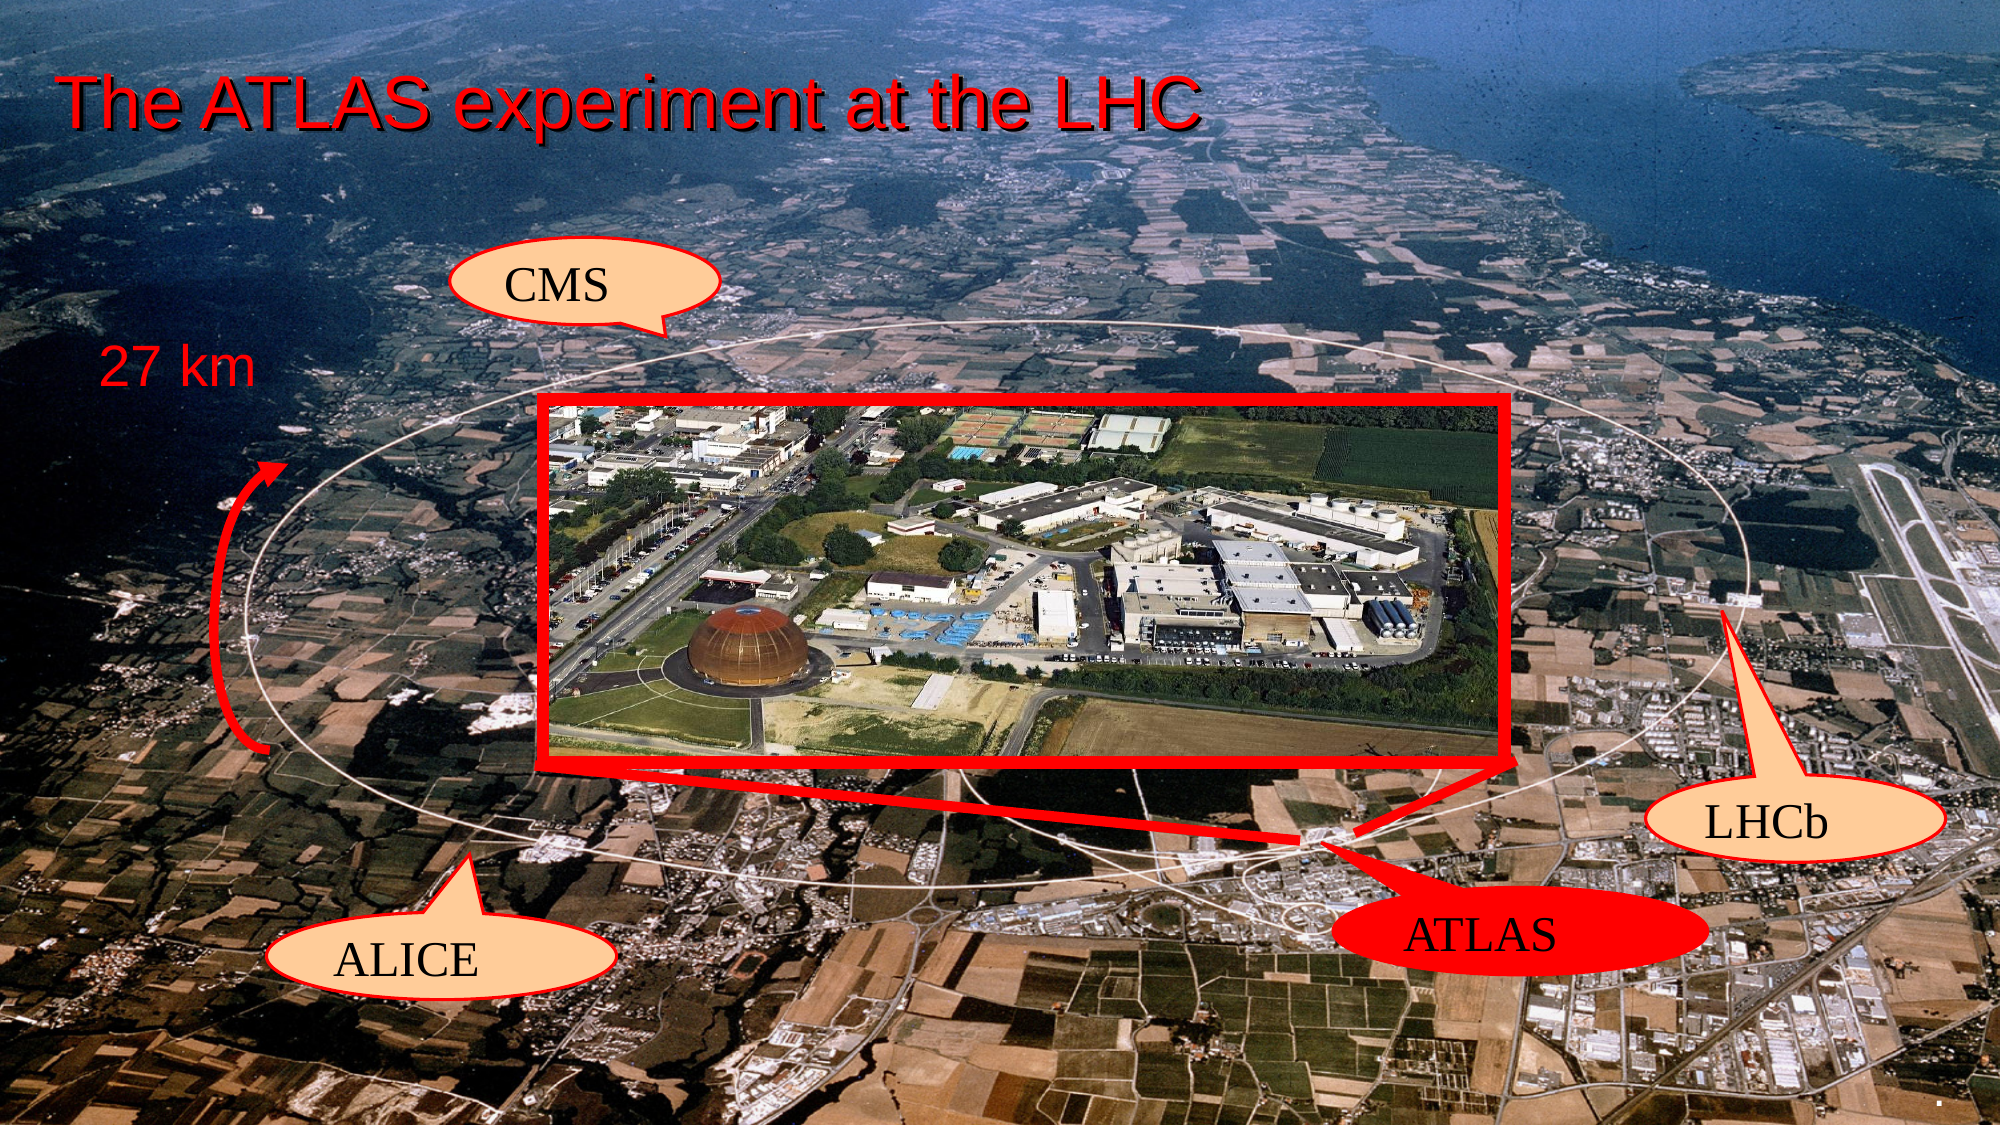

The ATLAS experiment at the LHC
CMS
27 km
LHCb
ATLAS
ALICE
.